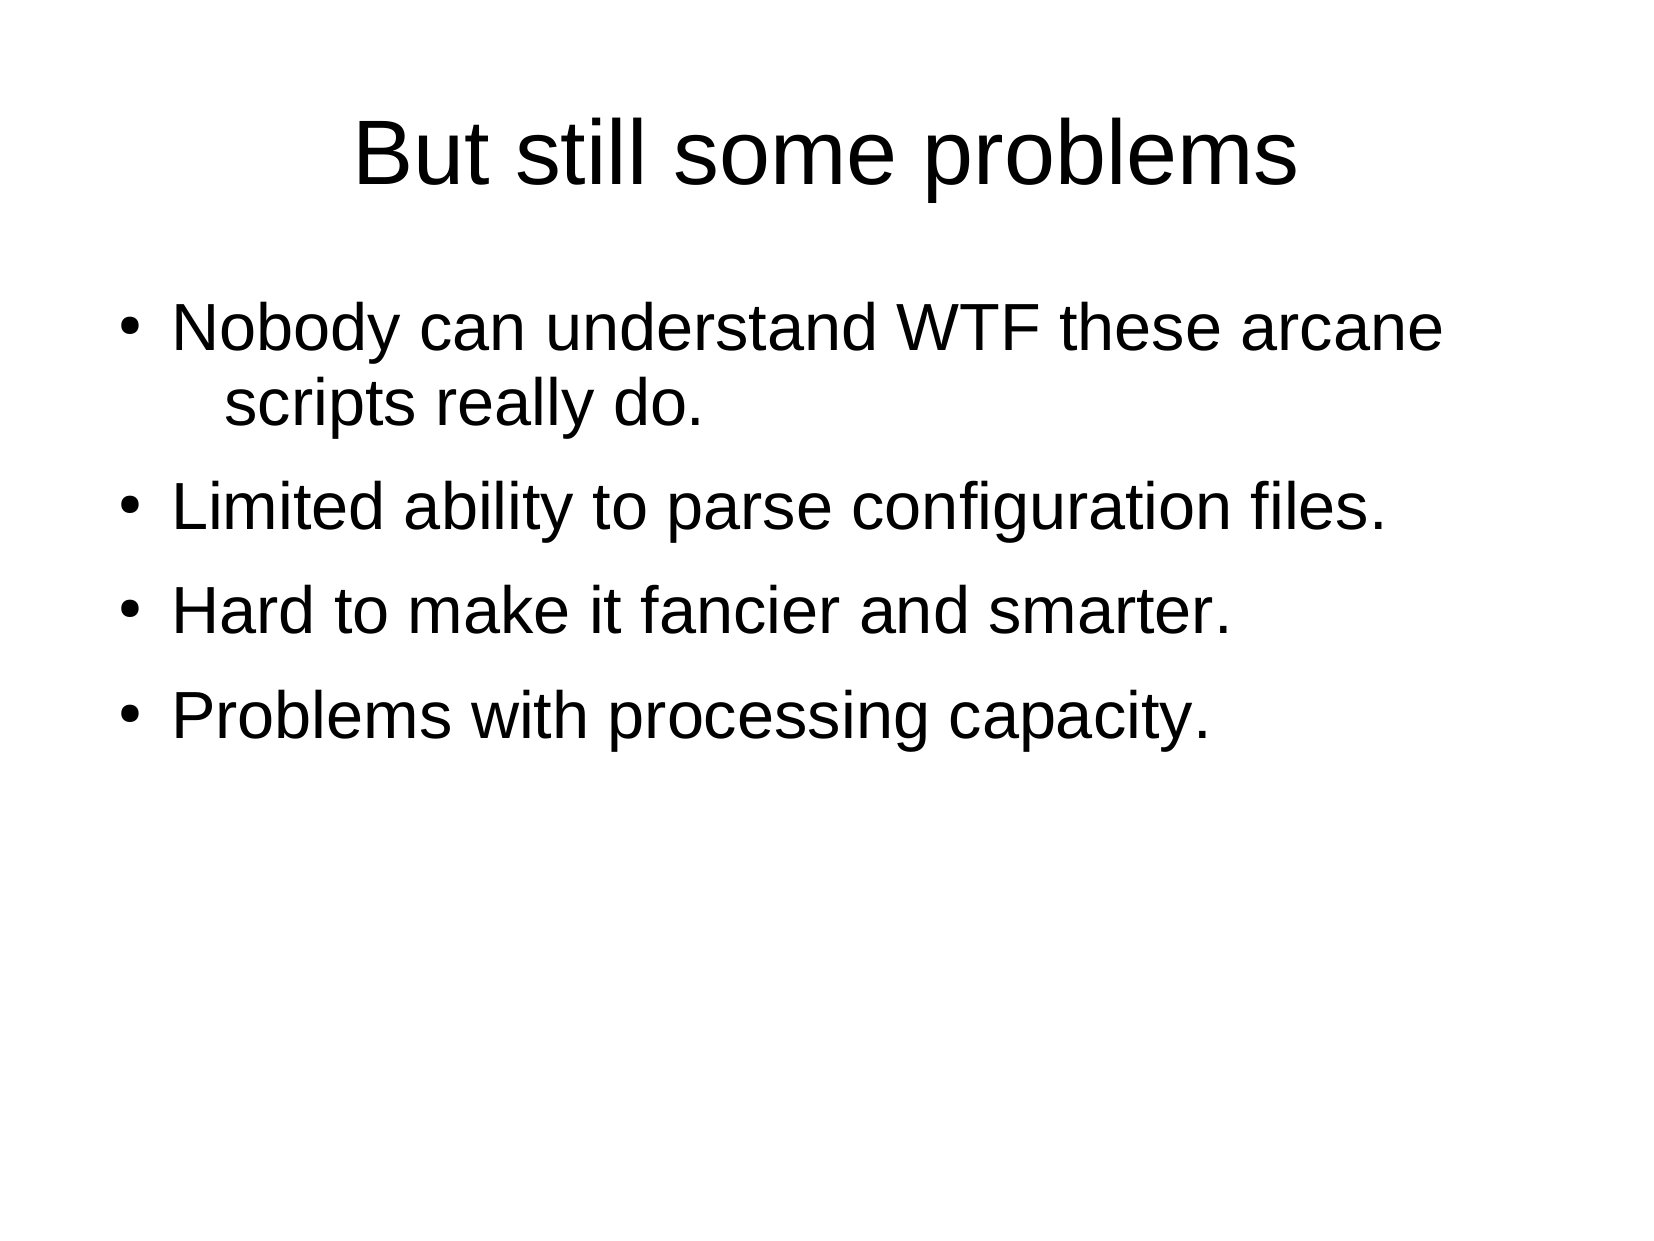

# But still some problems
Nobody can understand WTF these arcane scripts really do.
Limited ability to parse configuration files.
Hard to make it fancier and smarter.
Problems with processing capacity.